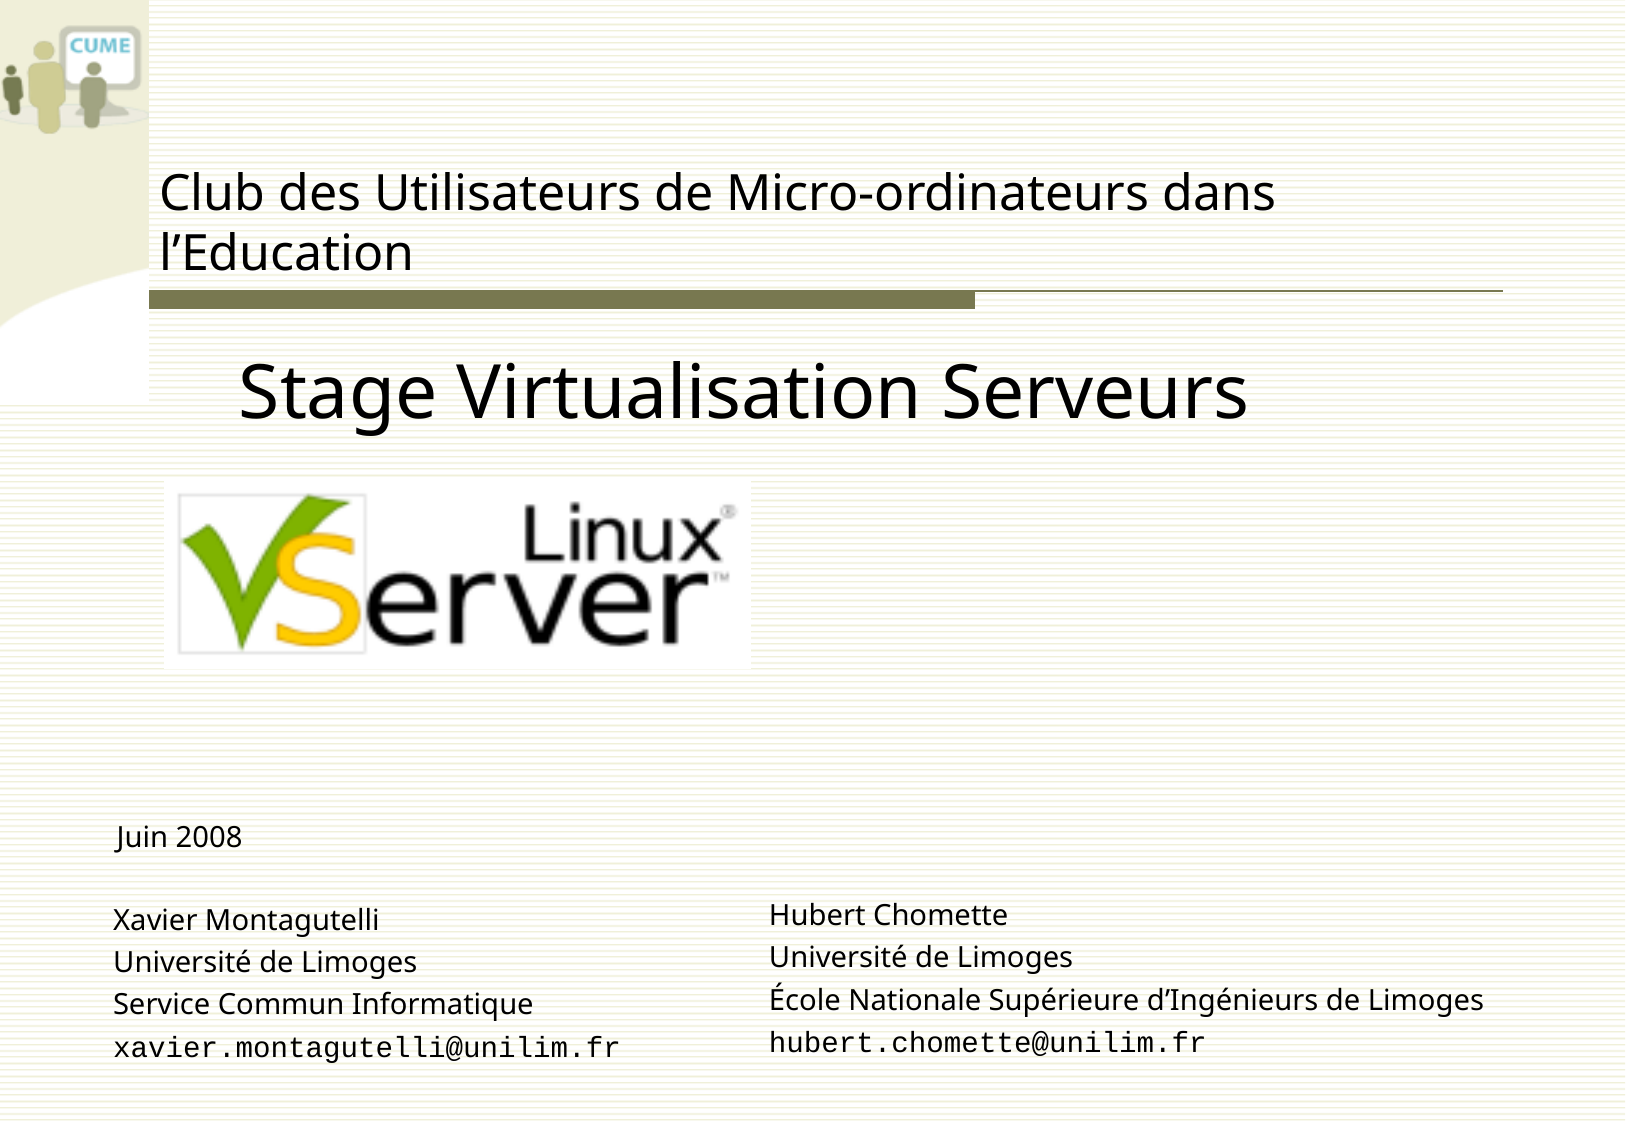

# Club des Utilisateurs de Micro-ordinateurs dans l’Education
Stage Virtualisation Serveurs
Juin 2008
Hubert Chomette
Université de Limoges
École Nationale Supérieure d’Ingénieurs de Limoges
hubert.chomette@unilim.fr
Xavier Montagutelli
Université de Limoges
Service Commun Informatique
xavier.montagutelli@unilim.fr